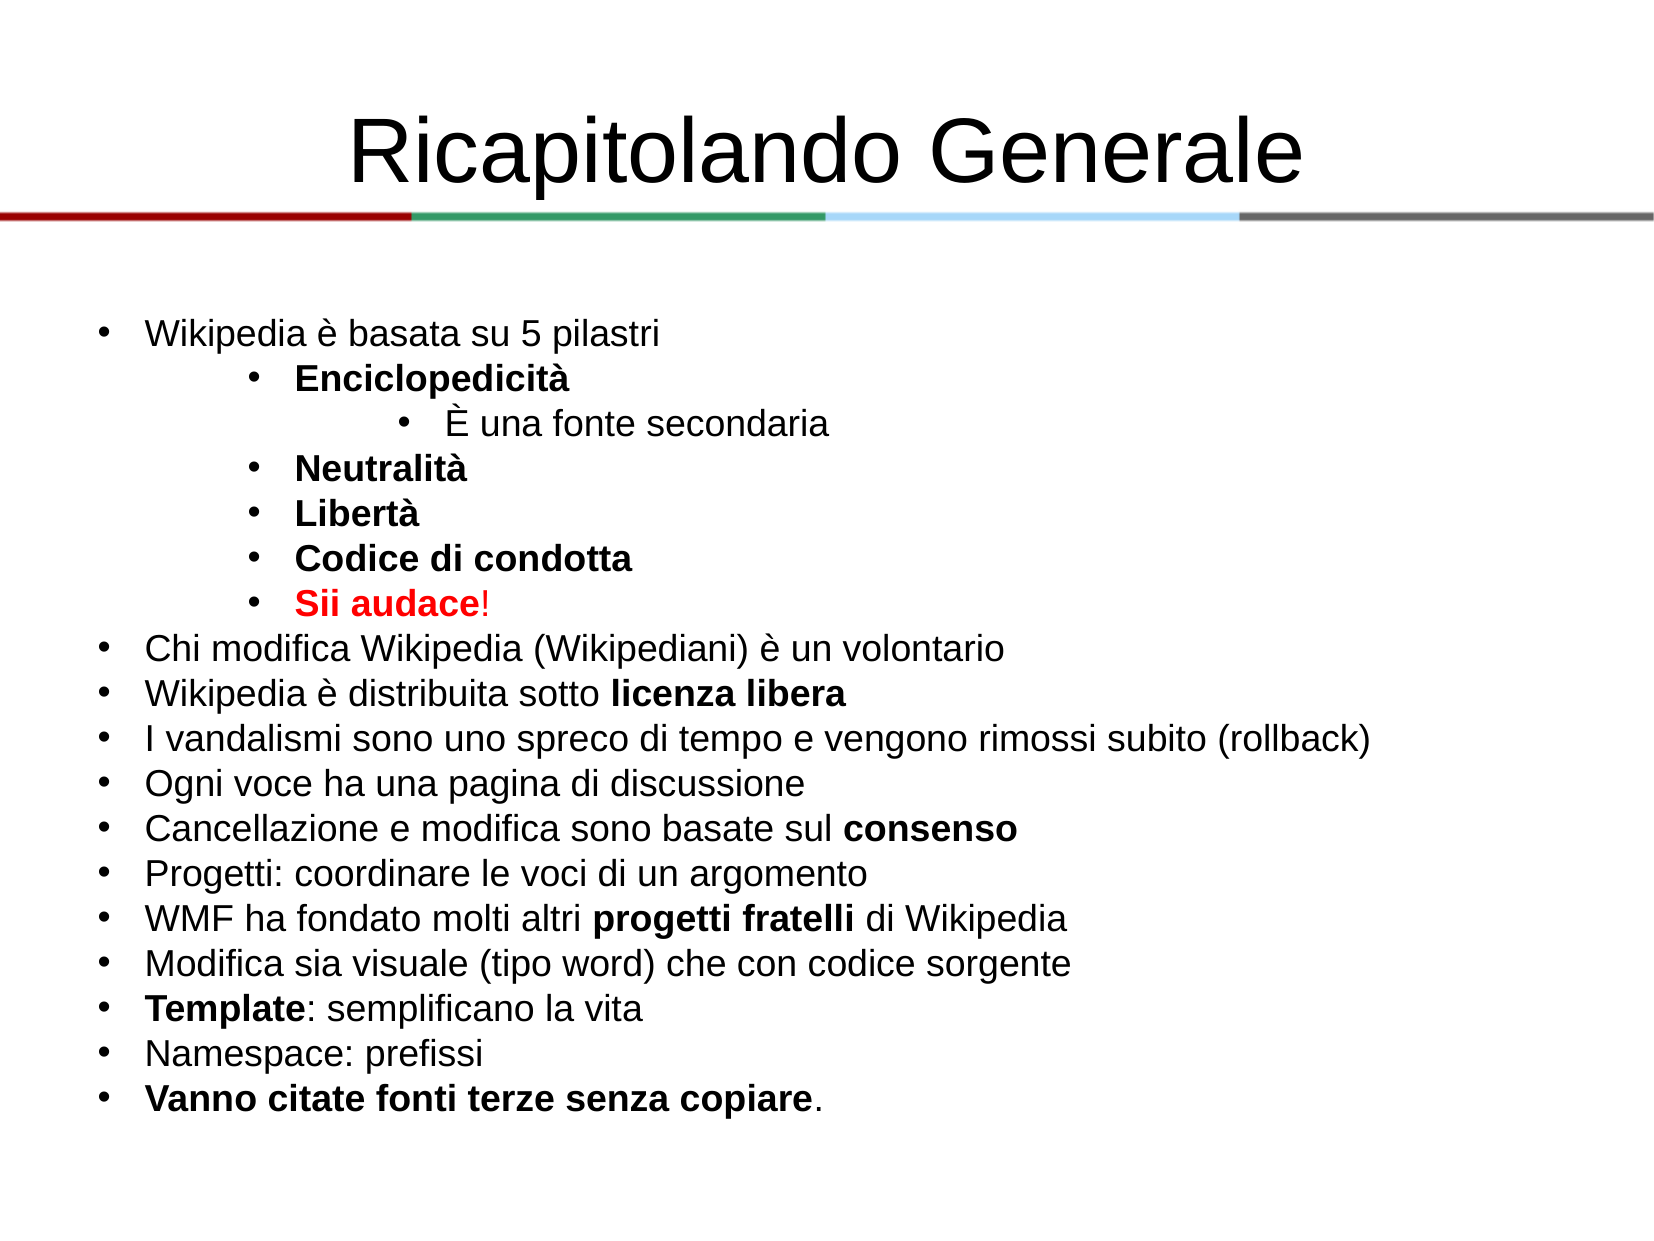

# Ricapitolando Generale
Wikipedia è basata su 5 pilastri
Enciclopedicità
È una fonte secondaria
Neutralità
Libertà
Codice di condotta
Sii audace!
Chi modifica Wikipedia (Wikipediani) è un volontario
Wikipedia è distribuita sotto licenza libera
I vandalismi sono uno spreco di tempo e vengono rimossi subito (rollback)
Ogni voce ha una pagina di discussione
Cancellazione e modifica sono basate sul consenso
Progetti: coordinare le voci di un argomento
WMF ha fondato molti altri progetti fratelli di Wikipedia
Modifica sia visuale (tipo word) che con codice sorgente
Template: semplificano la vita
Namespace: prefissi
Vanno citate fonti terze senza copiare.